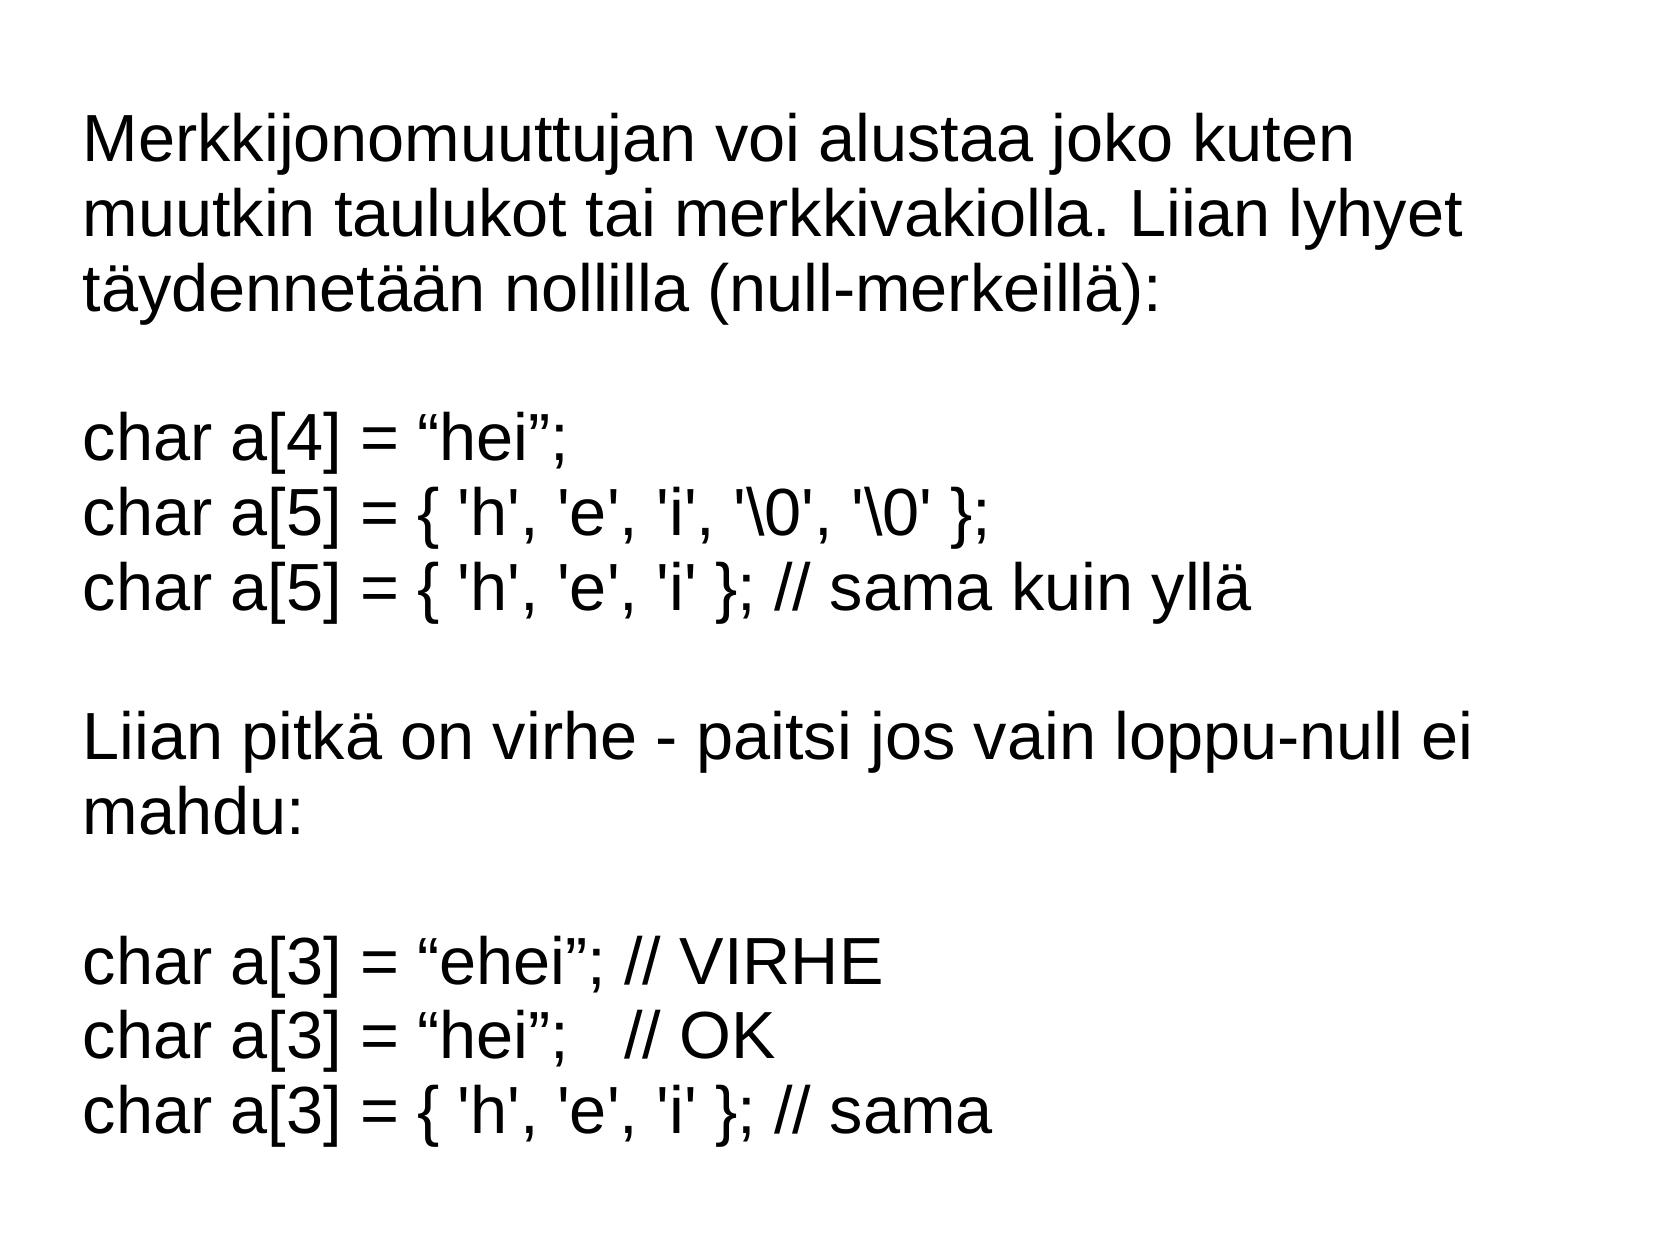

Merkkijonomuuttujan voi alustaa joko kuten muutkin taulukot tai merkkivakiolla. Liian lyhyet täydennetään nollilla (null-merkeillä):
char a[4] = “hei”;
char a[5] = { 'h', 'e', 'i', '\0', '\0' };
char a[5] = { 'h', 'e', 'i' }; // sama kuin yllä
Liian pitkä on virhe - paitsi jos vain loppu-null ei mahdu:
char a[3] = “ehei”; // VIRHE
char a[3] = “hei”; // OK
char a[3] = { 'h', 'e', 'i' }; // sama